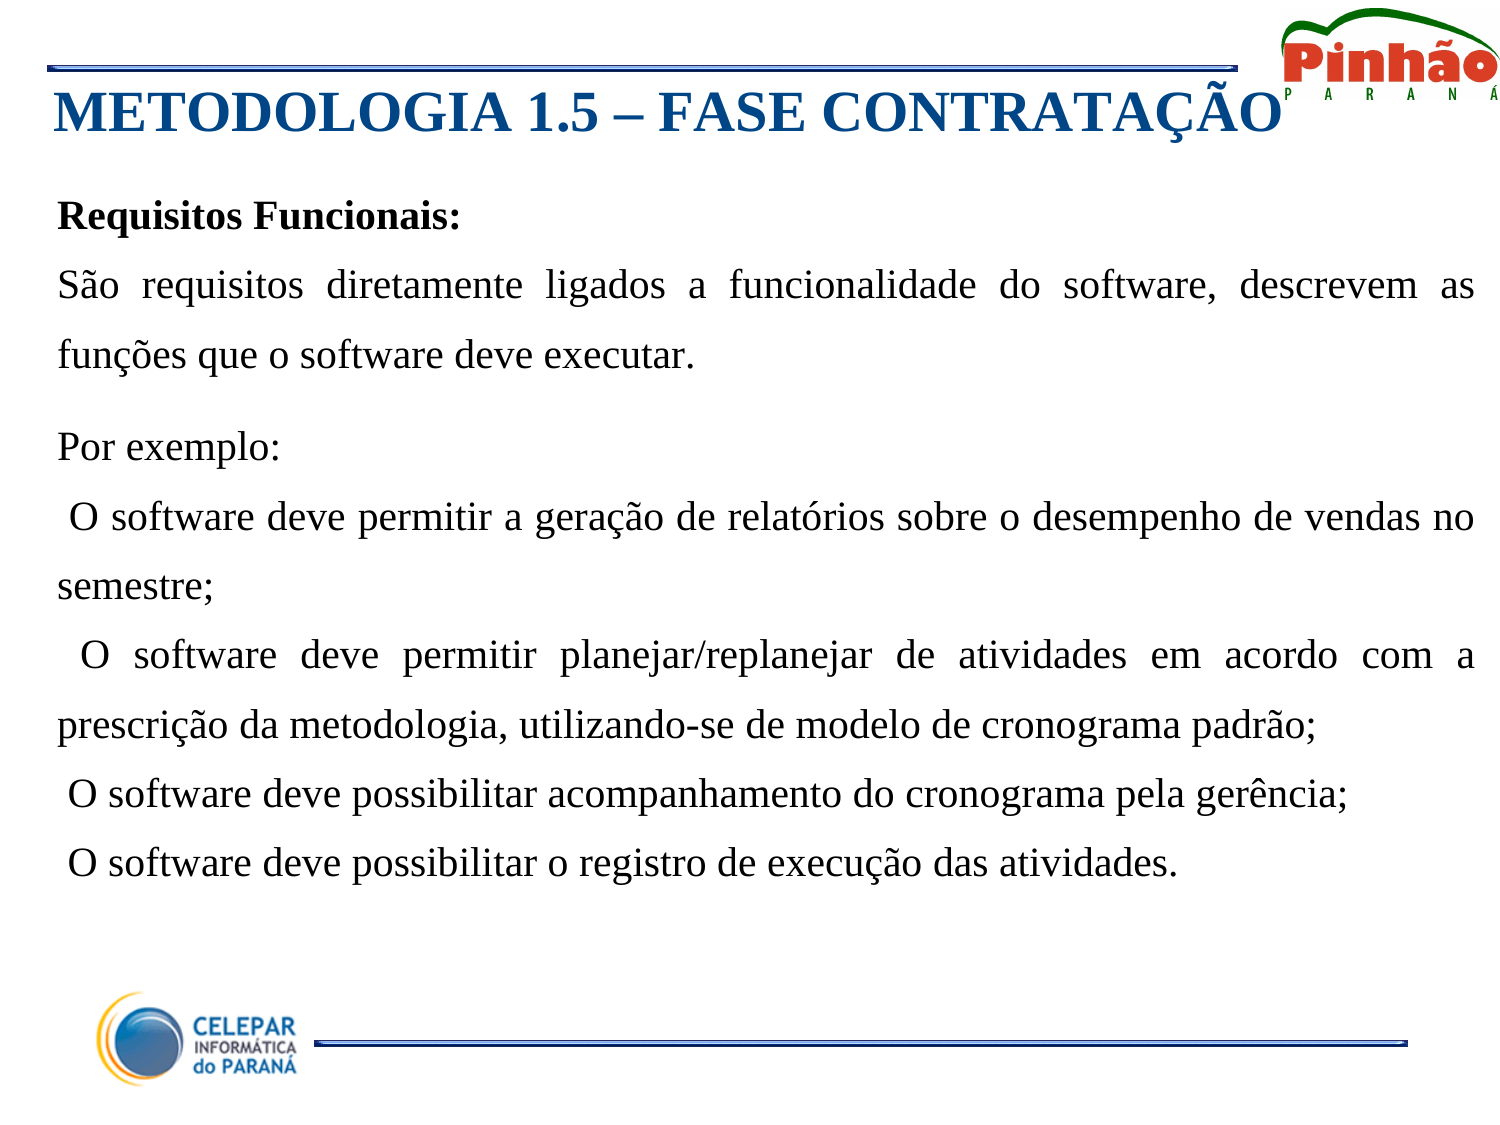

METODOLOGIA 1.5 – FASE CONTRATAÇÃO
Requisitos Funcionais:
São requisitos diretamente ligados a funcionalidade do software, descrevem as funções que o software deve executar.
Por exemplo:
 O software deve permitir a geração de relatórios sobre o desempenho de vendas no semestre;
 O software deve permitir planejar/replanejar de atividades em acordo com a prescrição da metodologia, utilizando-se de modelo de cronograma padrão;
 O software deve possibilitar acompanhamento do cronograma pela gerência;
 O software deve possibilitar o registro de execução das atividades.